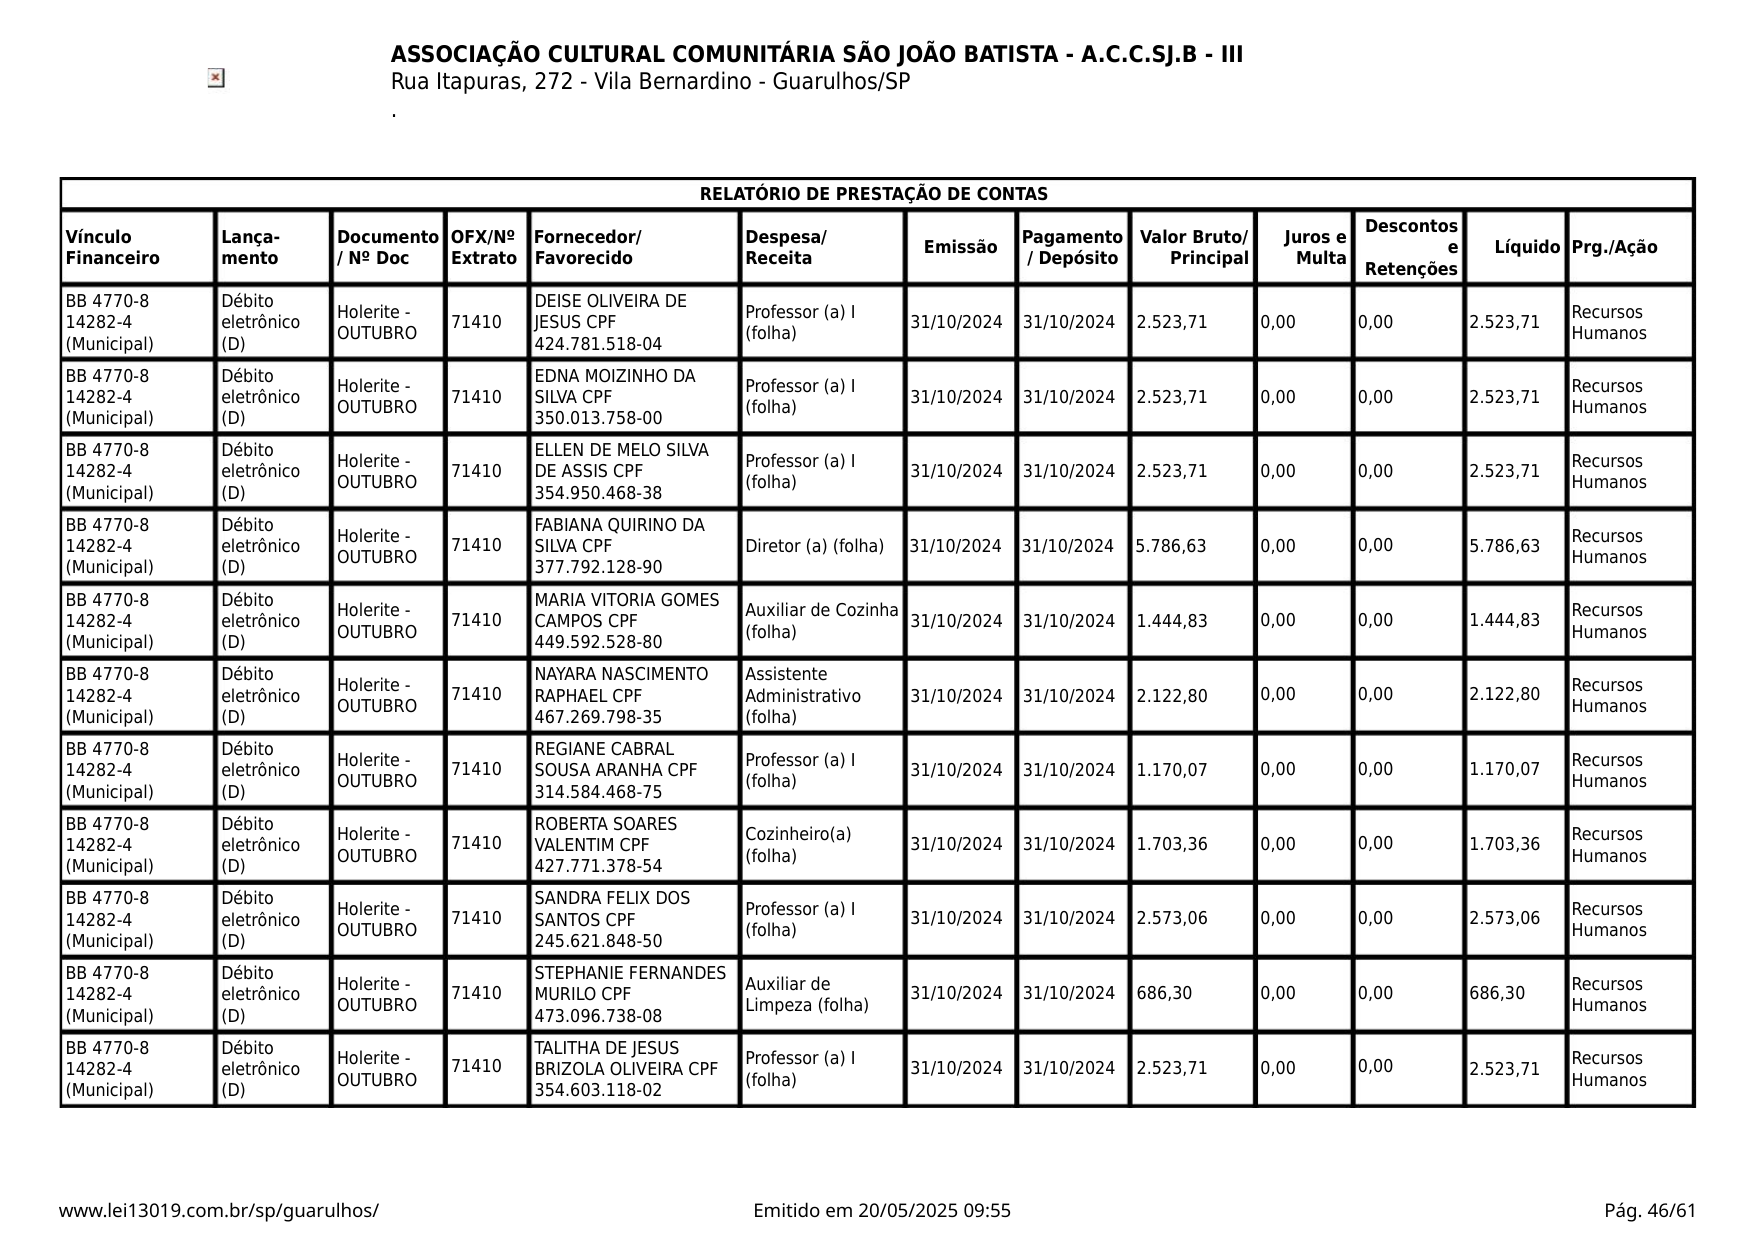

ASSOCIAÇÃO CULTURAL COMUNITÁRIA SÃO JOÃO BATISTA - A.C.C.SJ.B - III
Rua Itapuras, 272 - Vila Bernardino - Guarulhos/SP
.
RELATÓRIO DE PRESTAÇÃO DE CONTAS
Descontos
e
Retenções
Vínculo
Financeiro
Lança-
mento
Documento OFX/Nº Fornecedor/
Despesa/
Receita
Pagamento Valor Bruto/
/ Depósito Principal
Juros e
Multa
Emissão
Líquido Prg./Ação
/ Nº Doc
Extrato Favorecido
BB 4770-8
14282-4
(Municipal)
Débito
eletrônico
(D)
DEISE OLIVEIRA DE
JESUS CPF
424.781.518-04
Holerite -
OUTUBRO
Professor (a) I
(folha)
Recursos
Humanos
71410
71410
71410
71410
71410
71410
71410
71410
71410
71410
71410
31/10/2024 31/10/2024 2.523,71
31/10/2024 31/10/2024 2.523,71
31/10/2024 31/10/2024 2.523,71
0,00
0,00
0,00
0,00
0,00
0,00
0,00
0,00
0,00
0,00
0,00
0,00
2.523,71
BB 4770-8
14282-4
(Municipal)
Débito
eletrônico
(D)
EDNA MOIZINHO DA
SILVA CPF
350.013.758-00
Holerite -
OUTUBRO
Professor (a) I
(folha)
Recursos
Humanos
0,00
0,00
0,00
0,00
0,00
0,00
0,00
0,00
0,00
0,00
2.523,71
2.523,71
5.786,63
1.444,83
2.122,80
1.170,07
1.703,36
2.573,06
686,30
BB 4770-8
14282-4
(Municipal)
Débito
eletrônico
(D)
ELLEN DE MELO SILVA
DE ASSIS CPF
354.950.468-38
Holerite -
OUTUBRO
Professor (a) I
(folha)
Recursos
Humanos
BB 4770-8
14282-4
(Municipal)
Débito
eletrônico
(D)
FABIANA QUIRINO DA
SILVA CPF
377.792.128-90
Holerite -
OUTUBRO
Recursos
Humanos
Diretor (a) (folha) 31/10/2024 31/10/2024 5.786,63
BB 4770-8
14282-4
(Municipal)
Débito
eletrônico
(D)
MARIA VITORIA GOMES
CAMPOS CPF
449.592.528-80
Holerite -
OUTUBRO
Auxiliar de Cozinha
(folha)
Recursos
Humanos
31/10/2024 31/10/2024 1.444,83
31/10/2024 31/10/2024 2.122,80
31/10/2024 31/10/2024 1.170,07
31/10/2024 31/10/2024 1.703,36
31/10/2024 31/10/2024 2.573,06
31/10/2024 31/10/2024 686,30
31/10/2024 31/10/2024 2.523,71
BB 4770-8
14282-4
(Municipal)
Débito
eletrônico
(D)
NAYARA NASCIMENTO
RAPHAEL CPF
467.269.798-35
Assistente
Administrativo
(folha)
Holerite -
OUTUBRO
Recursos
Humanos
BB 4770-8
14282-4
(Municipal)
Débito
eletrônico
(D)
REGIANE CABRAL
SOUSA ARANHA CPF
314.584.468-75
Holerite -
OUTUBRO
Professor (a) I
(folha)
Recursos
Humanos
BB 4770-8
14282-4
(Municipal)
Débito
eletrônico
(D)
ROBERTA SOARES
VALENTIM CPF
427.771.378-54
Holerite -
OUTUBRO
Cozinheiro(a)
(folha)
Recursos
Humanos
BB 4770-8
14282-4
(Municipal)
Débito
eletrônico
(D)
SANDRA FELIX DOS
SANTOS CPF
245.621.848-50
Holerite -
OUTUBRO
Professor (a) I
(folha)
Recursos
Humanos
BB 4770-8
14282-4
(Municipal)
Débito
eletrônico
(D)
STEPHANIE FERNANDES
MURILO CPF
473.096.738-08
Holerite -
OUTUBRO
Auxiliar de
Limpeza (folha)
Recursos
Humanos
BB 4770-8
14282-4
(Municipal)
Débito
eletrônico
(D)
TALITHA DE JESUS
BRIZOLA OLIVEIRA CPF
354.603.118-02
Holerite -
OUTUBRO
Professor (a) I
(folha)
Recursos
Humanos
2.523,71
www.lei13019.com.br/sp/guarulhos/
Emitido em 20/05/2025 09:55
Pág. 46/61